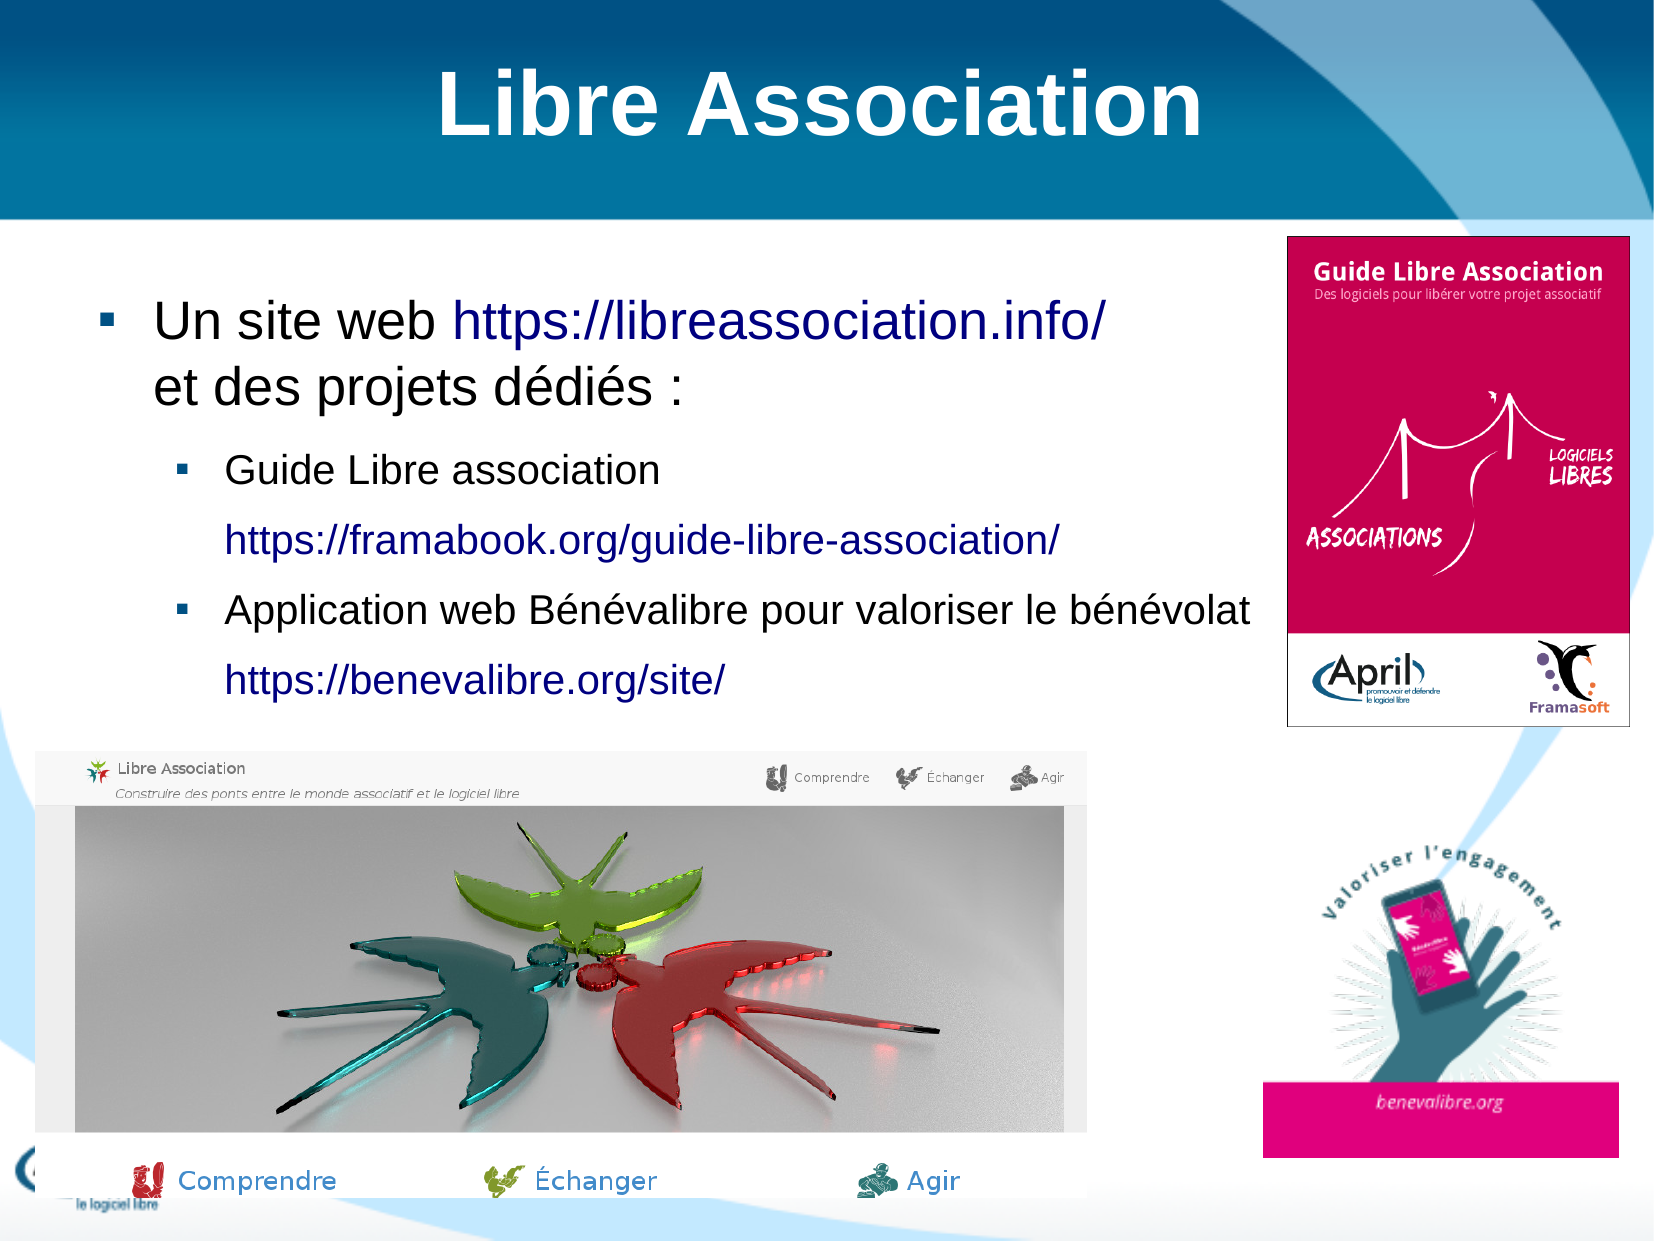

# Libre Association
Un site web https://libreassociation.info/
et des projets dédiés :
Guide Libre association
https://framabook.org/guide-libre-association/
Application web Bénévalibre pour valoriser le bénévolat
https://benevalibre.org/site/